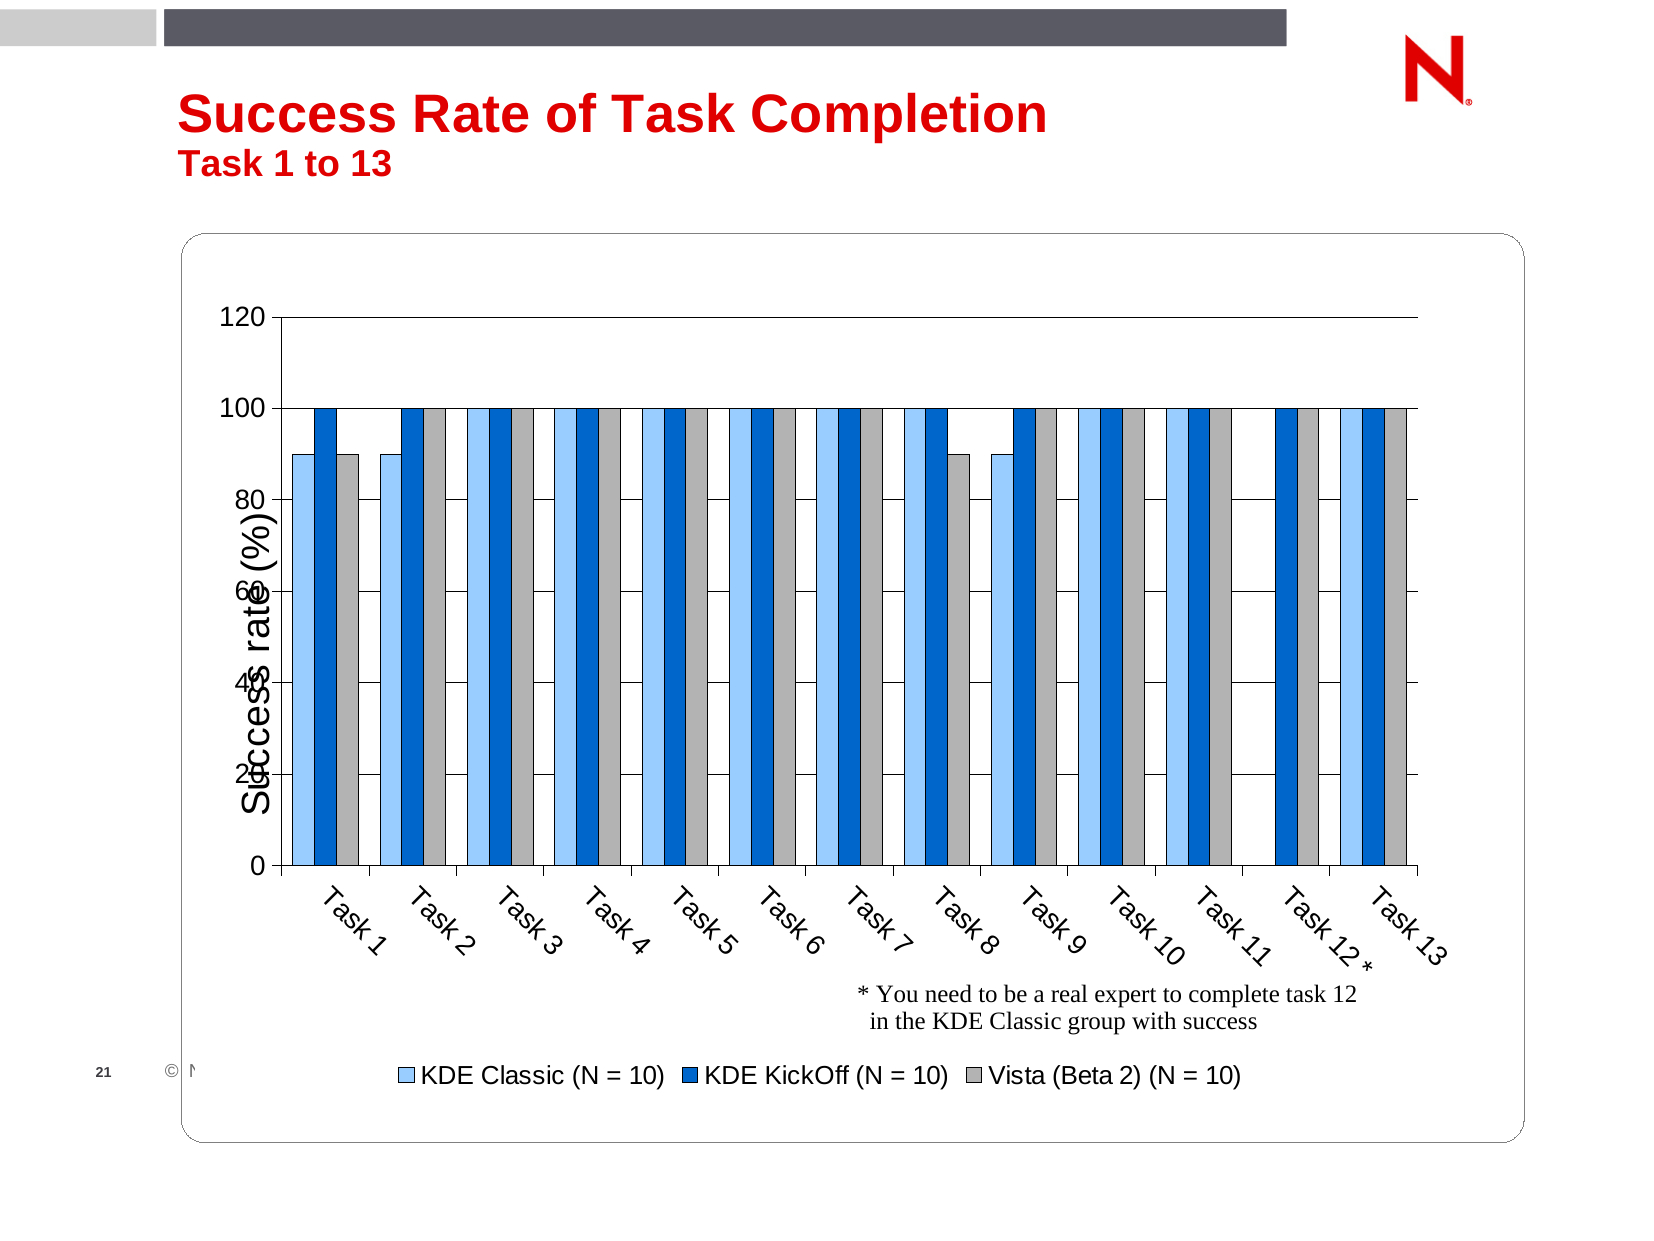

# Success Rate of Task Completion Task 1 to 13
### Chart
| Category | KDE Classic (N = 10) | KDE KickOff (N = 10) | Vista (Beta 2) (N = 10) |
|---|---|---|---|
| Task 1 | 90.0 | 100.0 | 90.0 |
| Task 2 | 90.0 | 100.0 | 100.0 |
| Task 3 | 100.0 | 100.0 | 100.0 |
| Task 4 | 100.0 | 100.0 | 100.0 |
| Task 5 | 100.0 | 100.0 | 100.0 |
| Task 6 | 100.0 | 100.0 | 100.0 |
| Task 7 | 100.0 | 100.0 | 100.0 |
| Task 8 | 100.0 | 100.0 | 90.0 |
| Task 9 | 90.0 | 100.0 | 100.0 |
| Task 10 | 100.0 | 100.0 | 100.0 |
| Task 11 | 100.0 | 100.0 | 100.0 |
| Task 12 * | 0.0 | 100.0 | 100.0 |
| Task 13 | 100.0 | 100.0 | 100.0 |
* You need to be a real expert to complete task 12
 in the KDE Classic group with success